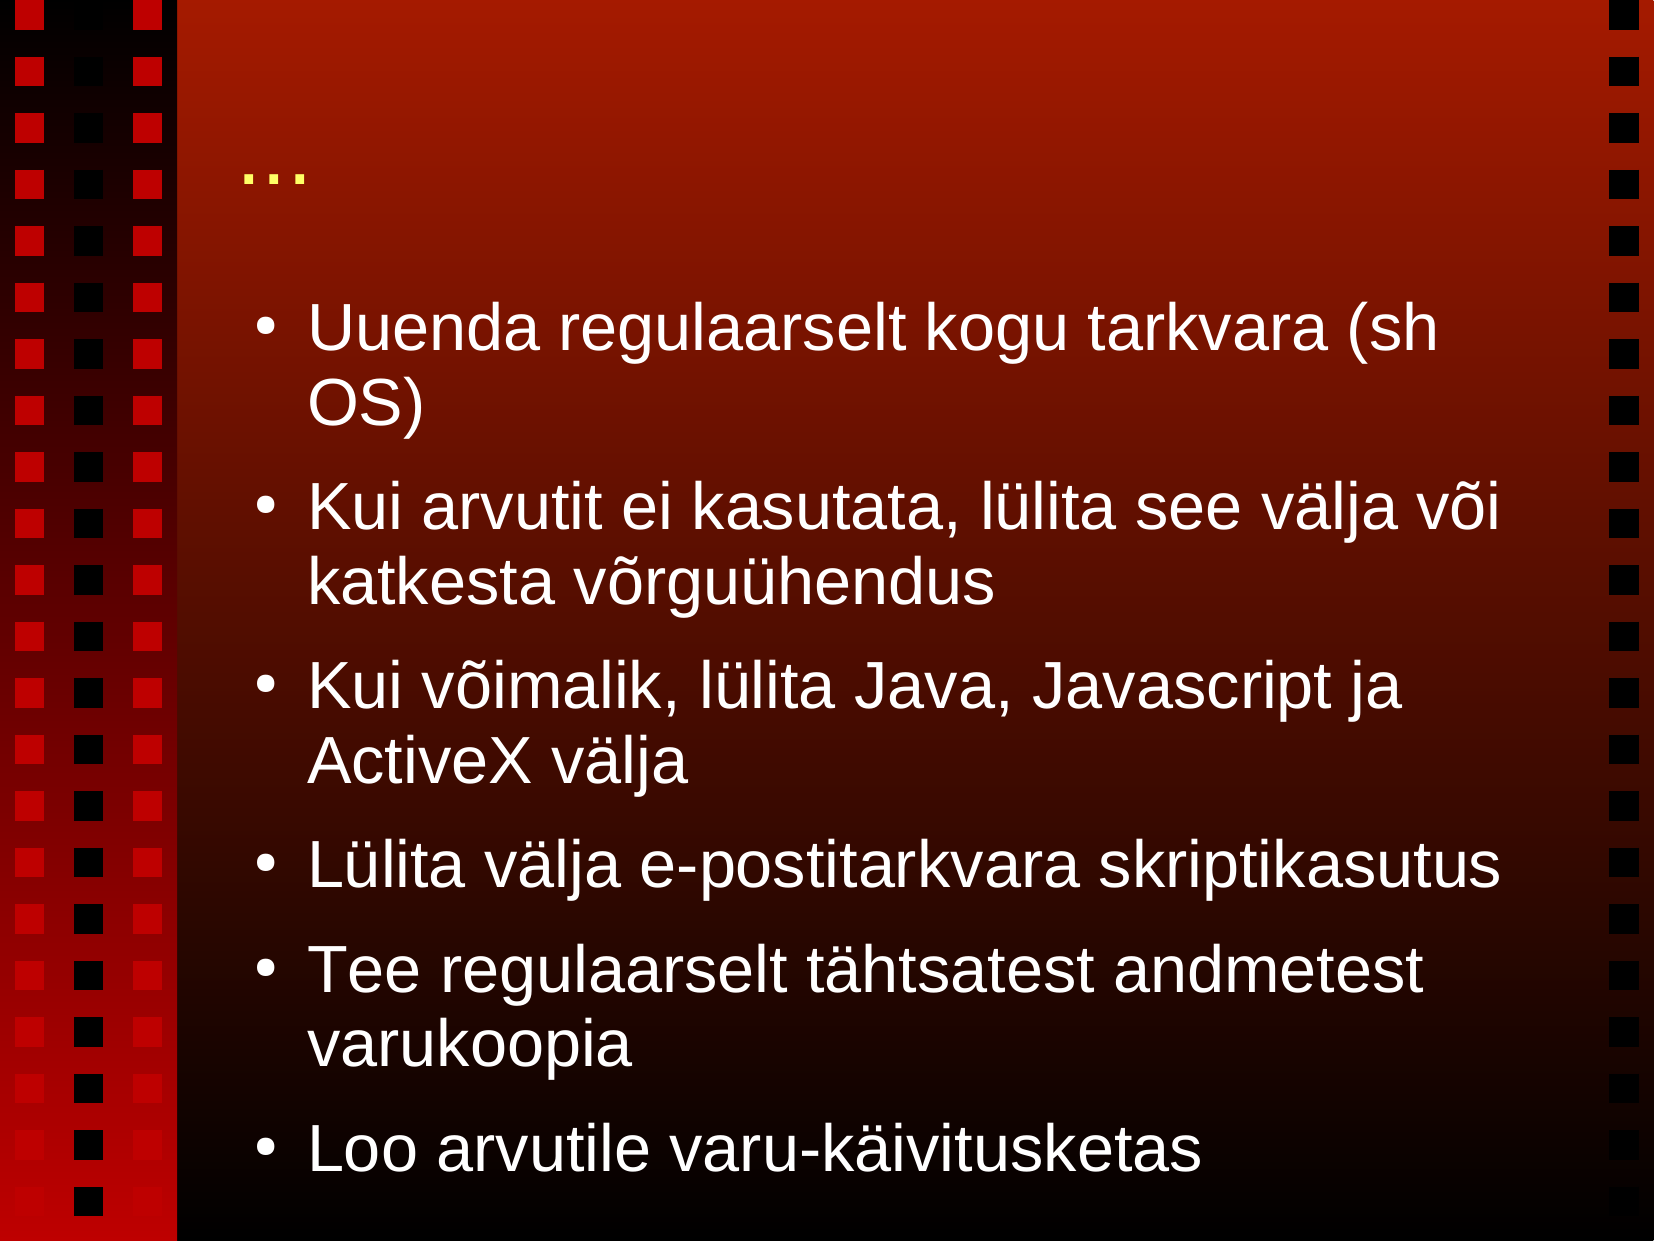

# ...
Uuenda regulaarselt kogu tarkvara (sh OS)
Kui arvutit ei kasutata, lülita see välja või katkesta võrguühendus
Kui võimalik, lülita Java, Javascript ja ActiveX välja
Lülita välja e-postitarkvara skriptikasutus
Tee regulaarselt tähtsatest andmetest varukoopia
Loo arvutile varu-käivitusketas